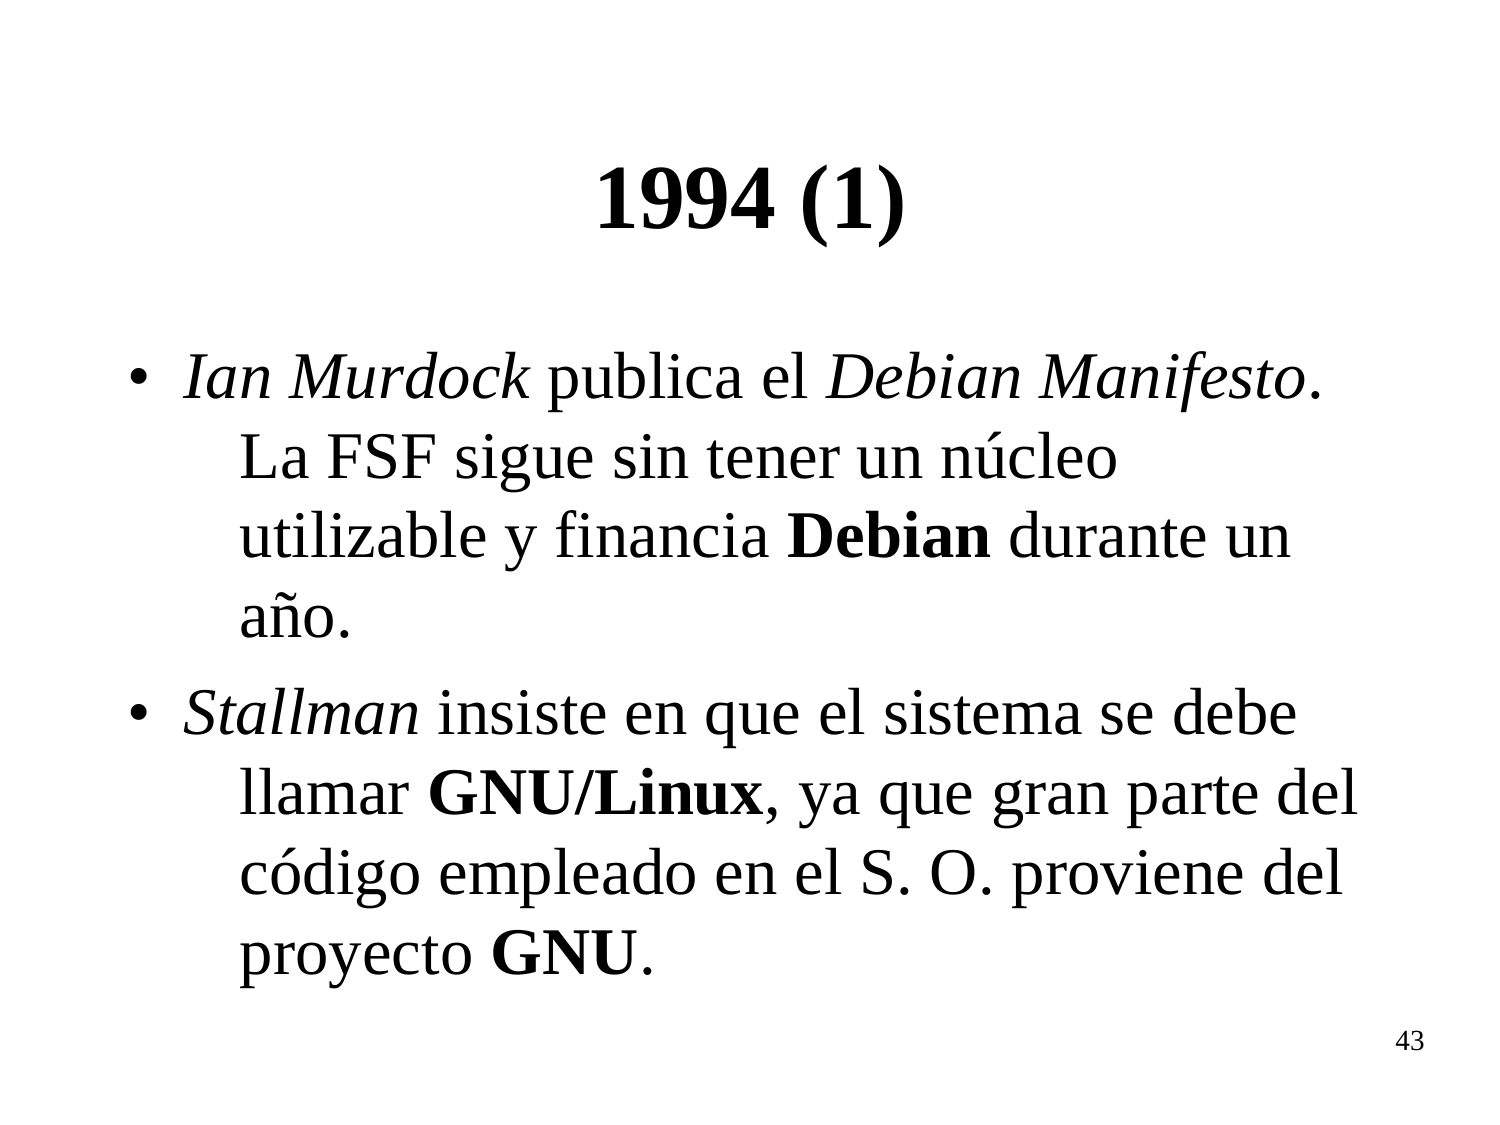

# 1994 (1)
Ian Murdock publica el Debian Manifesto. La FSF sigue sin tener un núcleo utilizable y financia Debian durante un año.
Stallman insiste en que el sistema se debe llamar GNU/Linux, ya que gran parte del código empleado en el S. O. proviene del proyecto GNU.
43